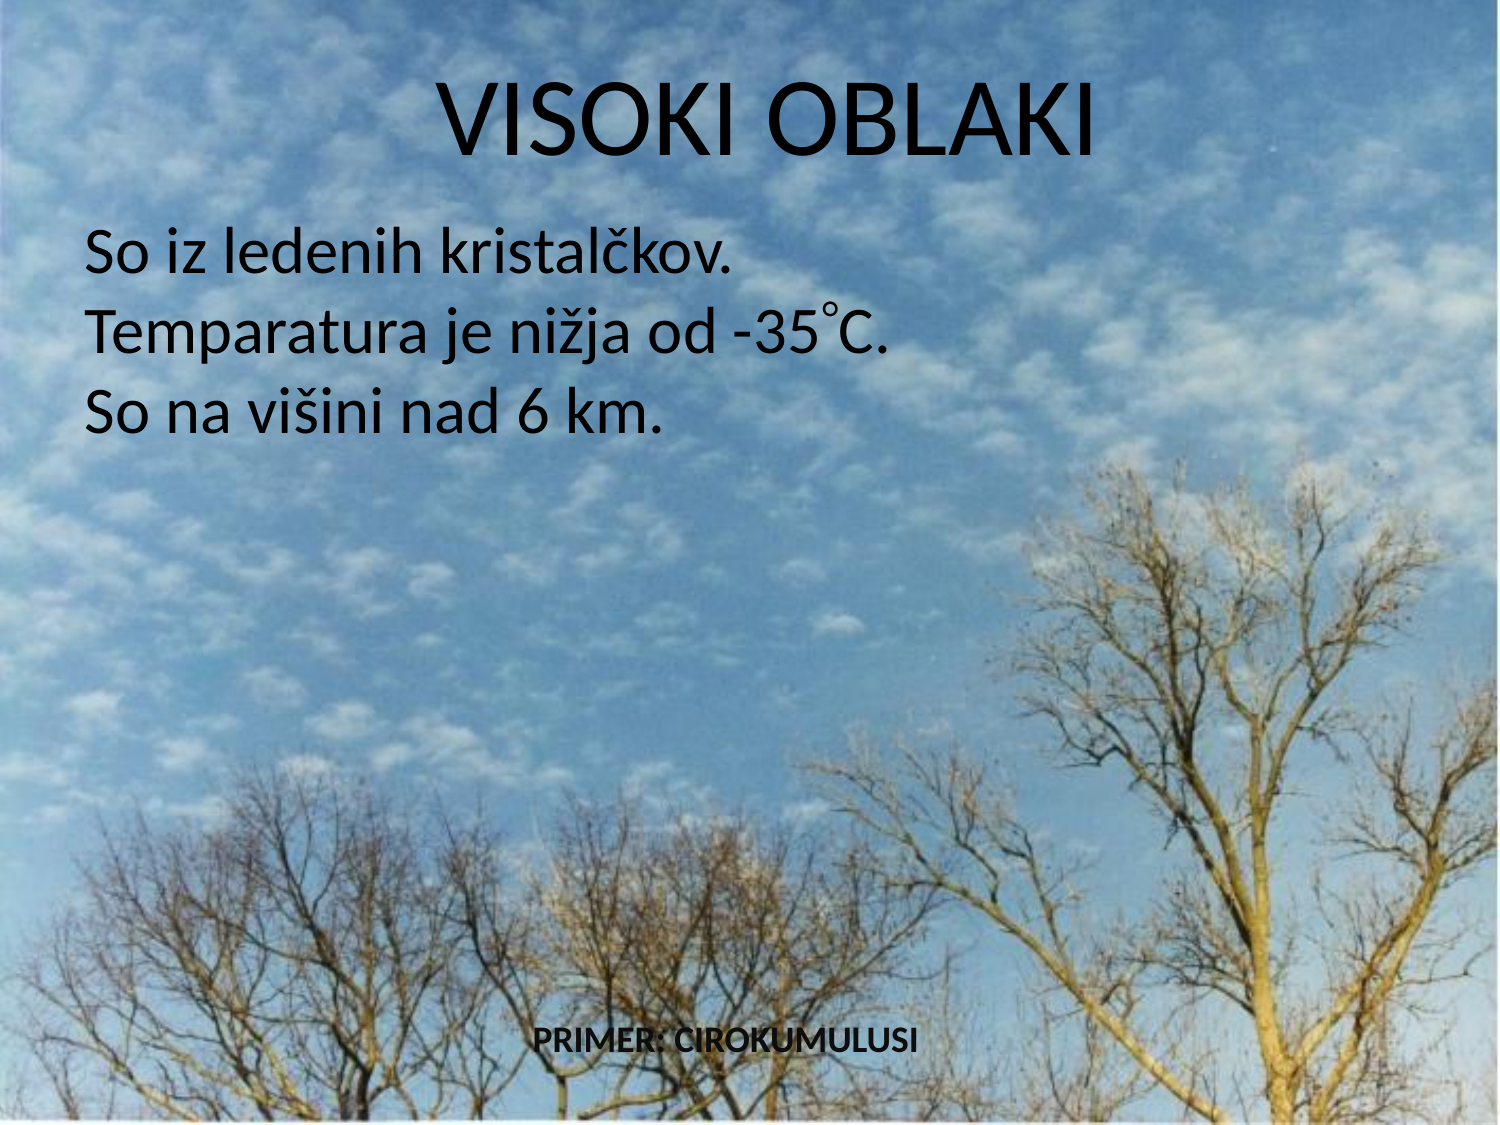

VISOKI OBLAKI
#
So iz ledenih kristalčkov.
Temparatura je nižja od -35C.
So na višini nad 6 km.
PRIMER: CIROKUMULUSI